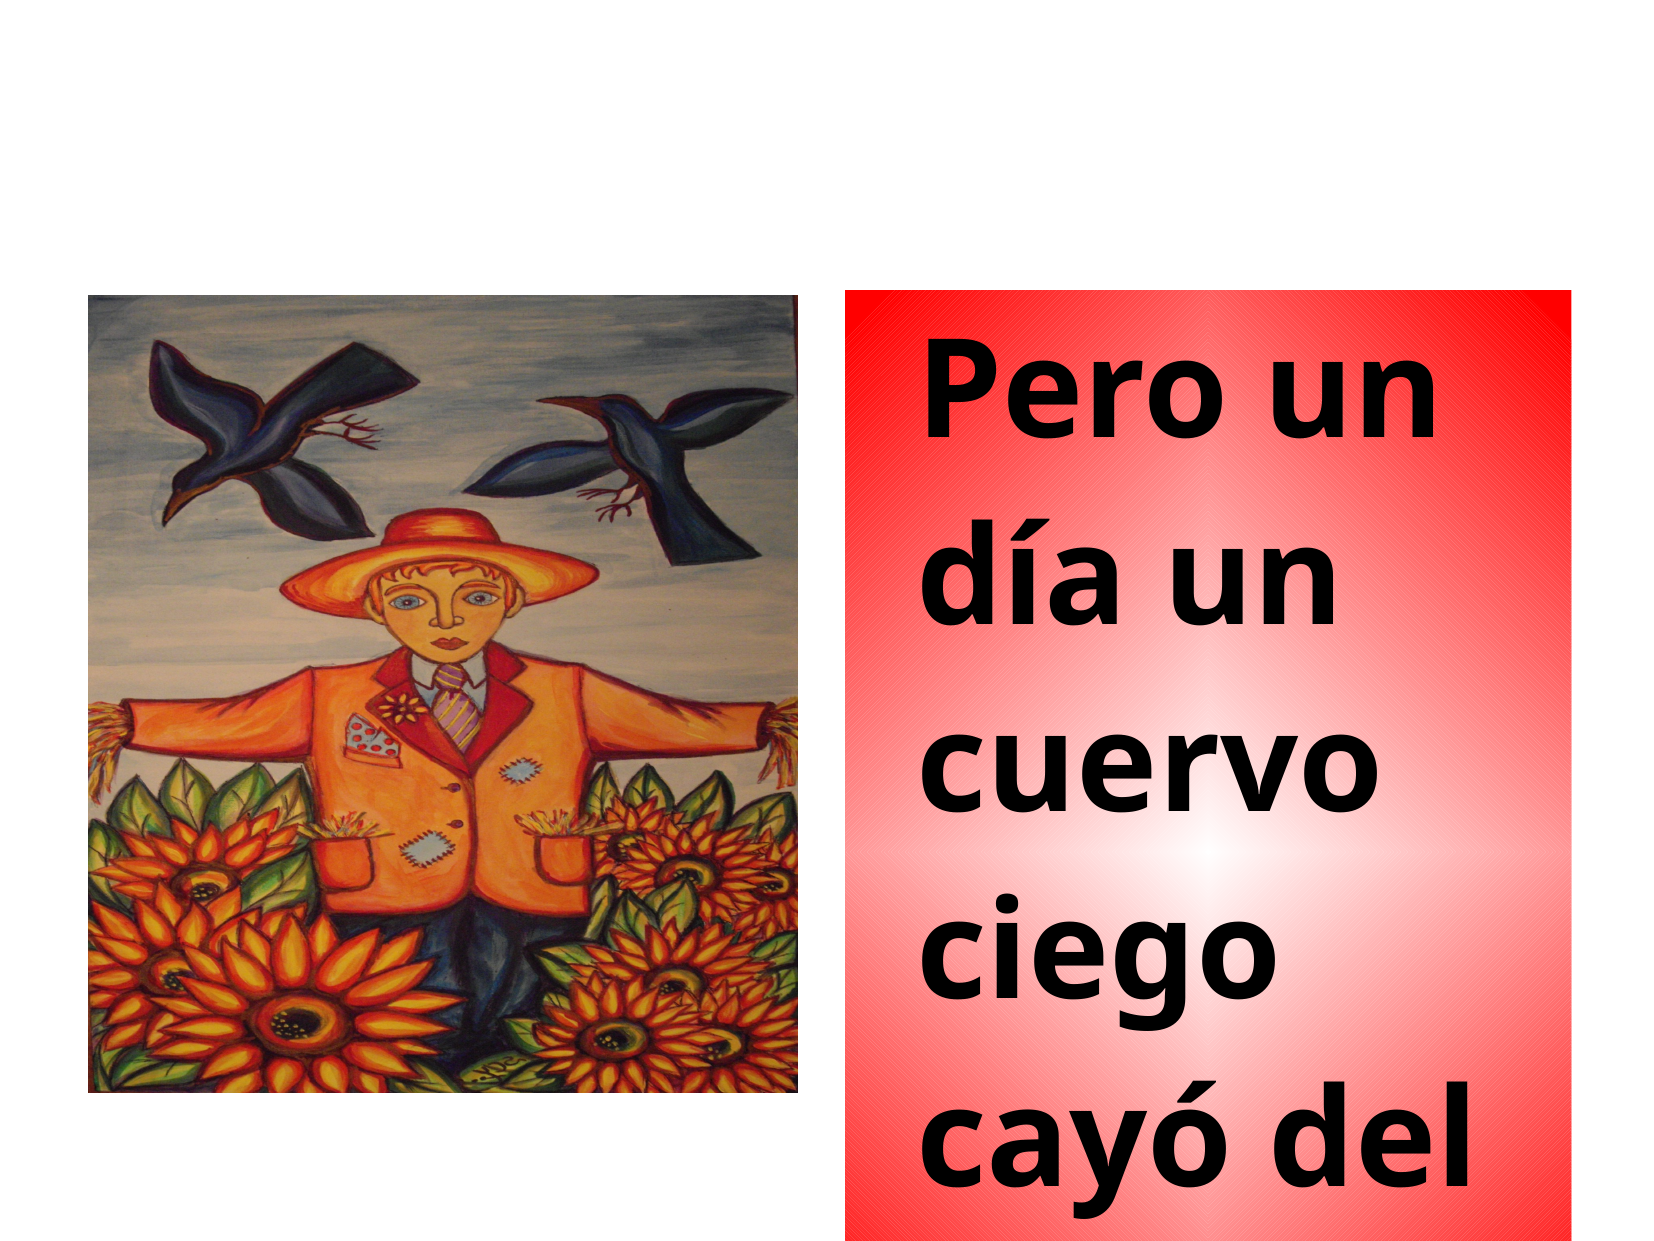

# Pero un día un cuervo ciego cayó del cielo.